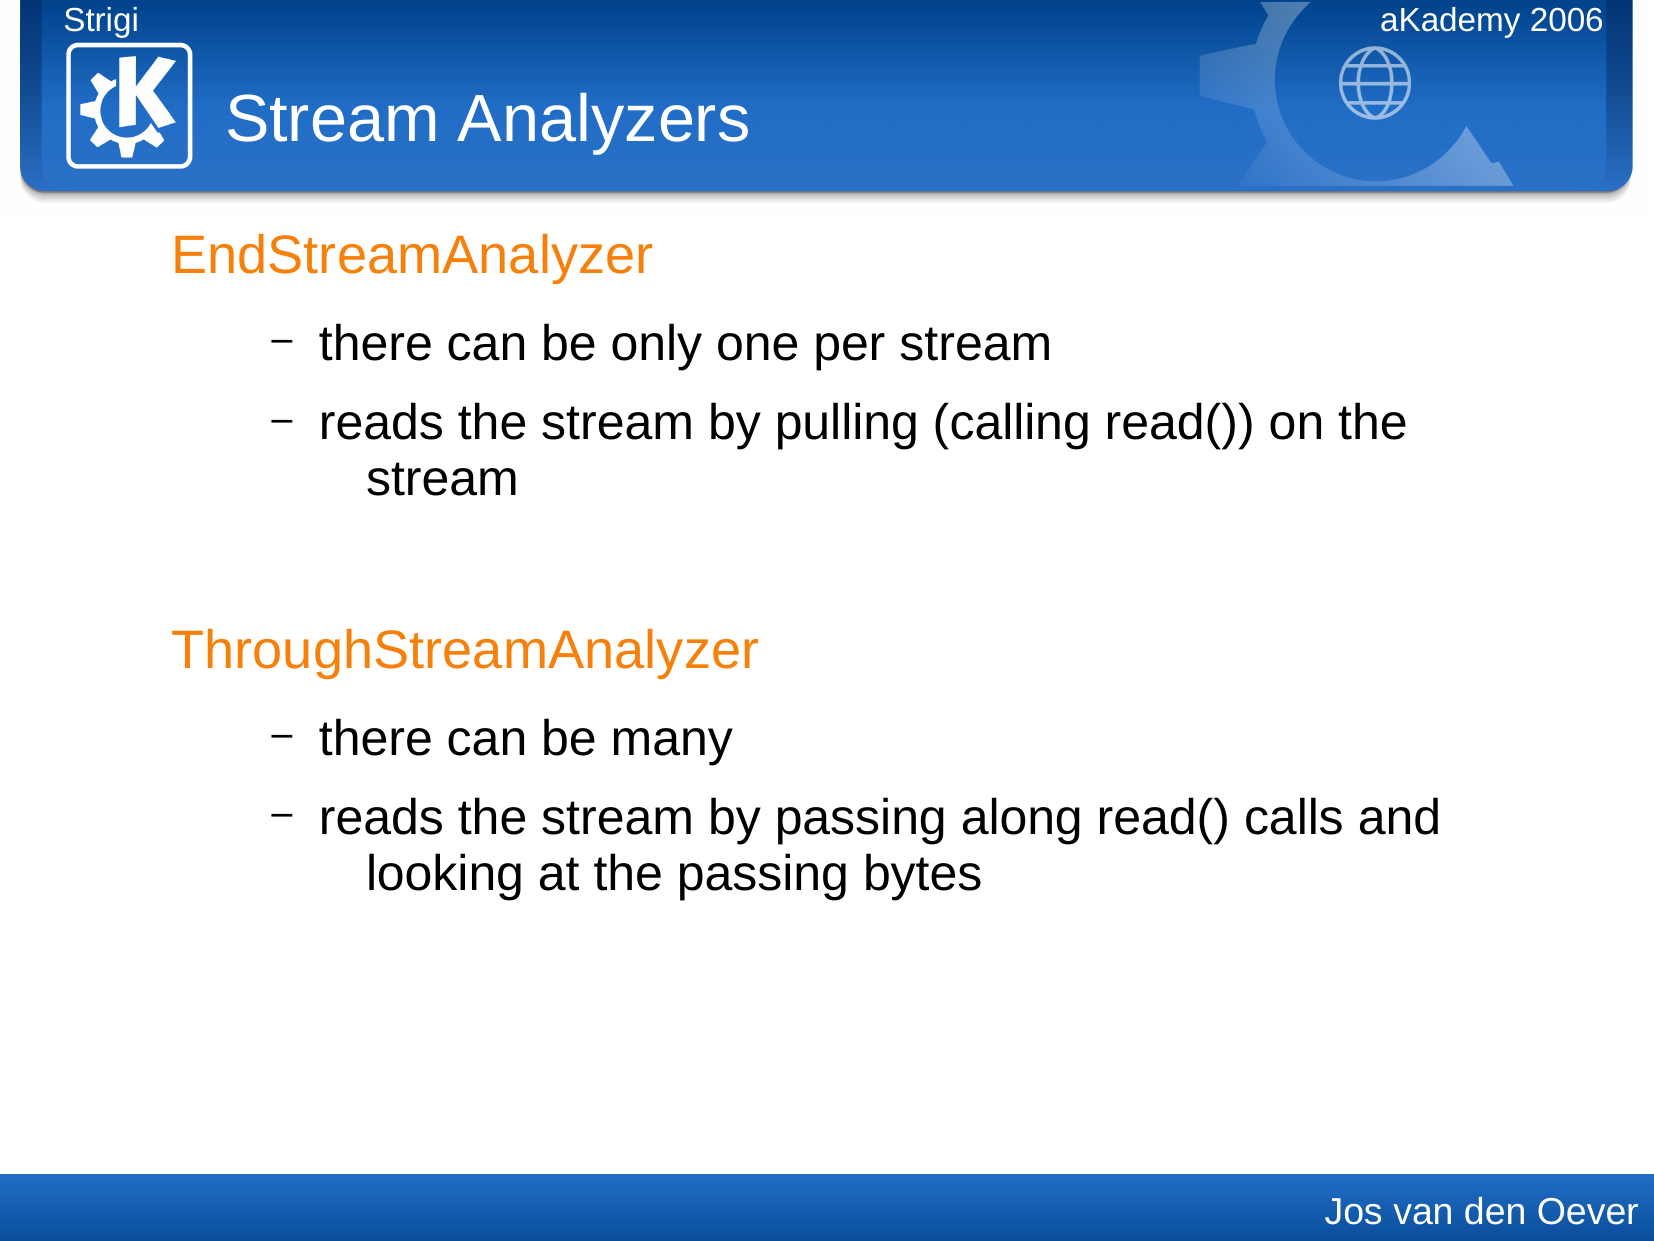

# Stream Analyzers
EndStreamAnalyzer
there can be only one per stream
reads the stream by pulling (calling read()) on the stream
ThroughStreamAnalyzer
there can be many
reads the stream by passing along read() calls and looking at the passing bytes